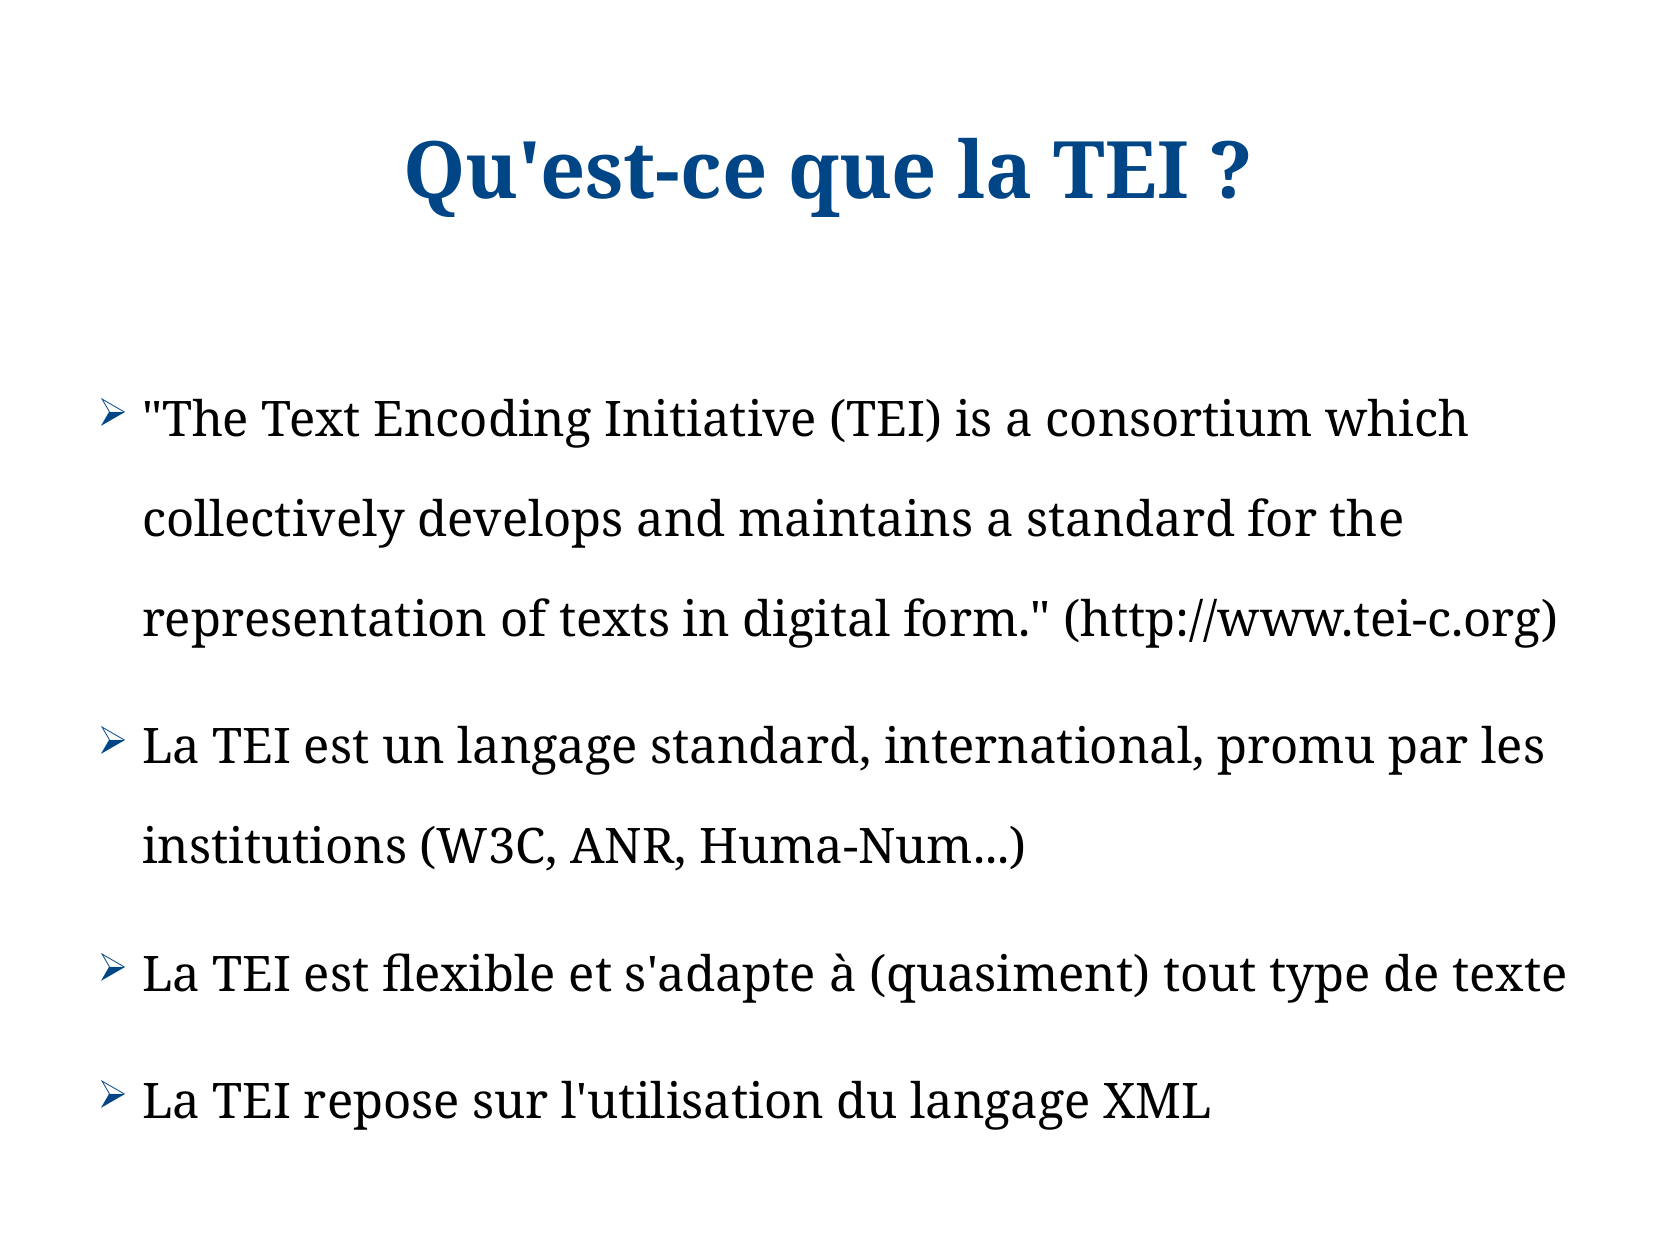

# Qu'est-ce que la TEI ?
"The Text Encoding Initiative (TEI) is a consortium which collectively develops and maintains a standard for the representation of texts in digital form." (http://www.tei-c.org)
La TEI est un langage standard, international, promu par les institutions (W3C, ANR, Huma-Num...)
La TEI est flexible et s'adapte à (quasiment) tout type de texte
La TEI repose sur l'utilisation du langage XML